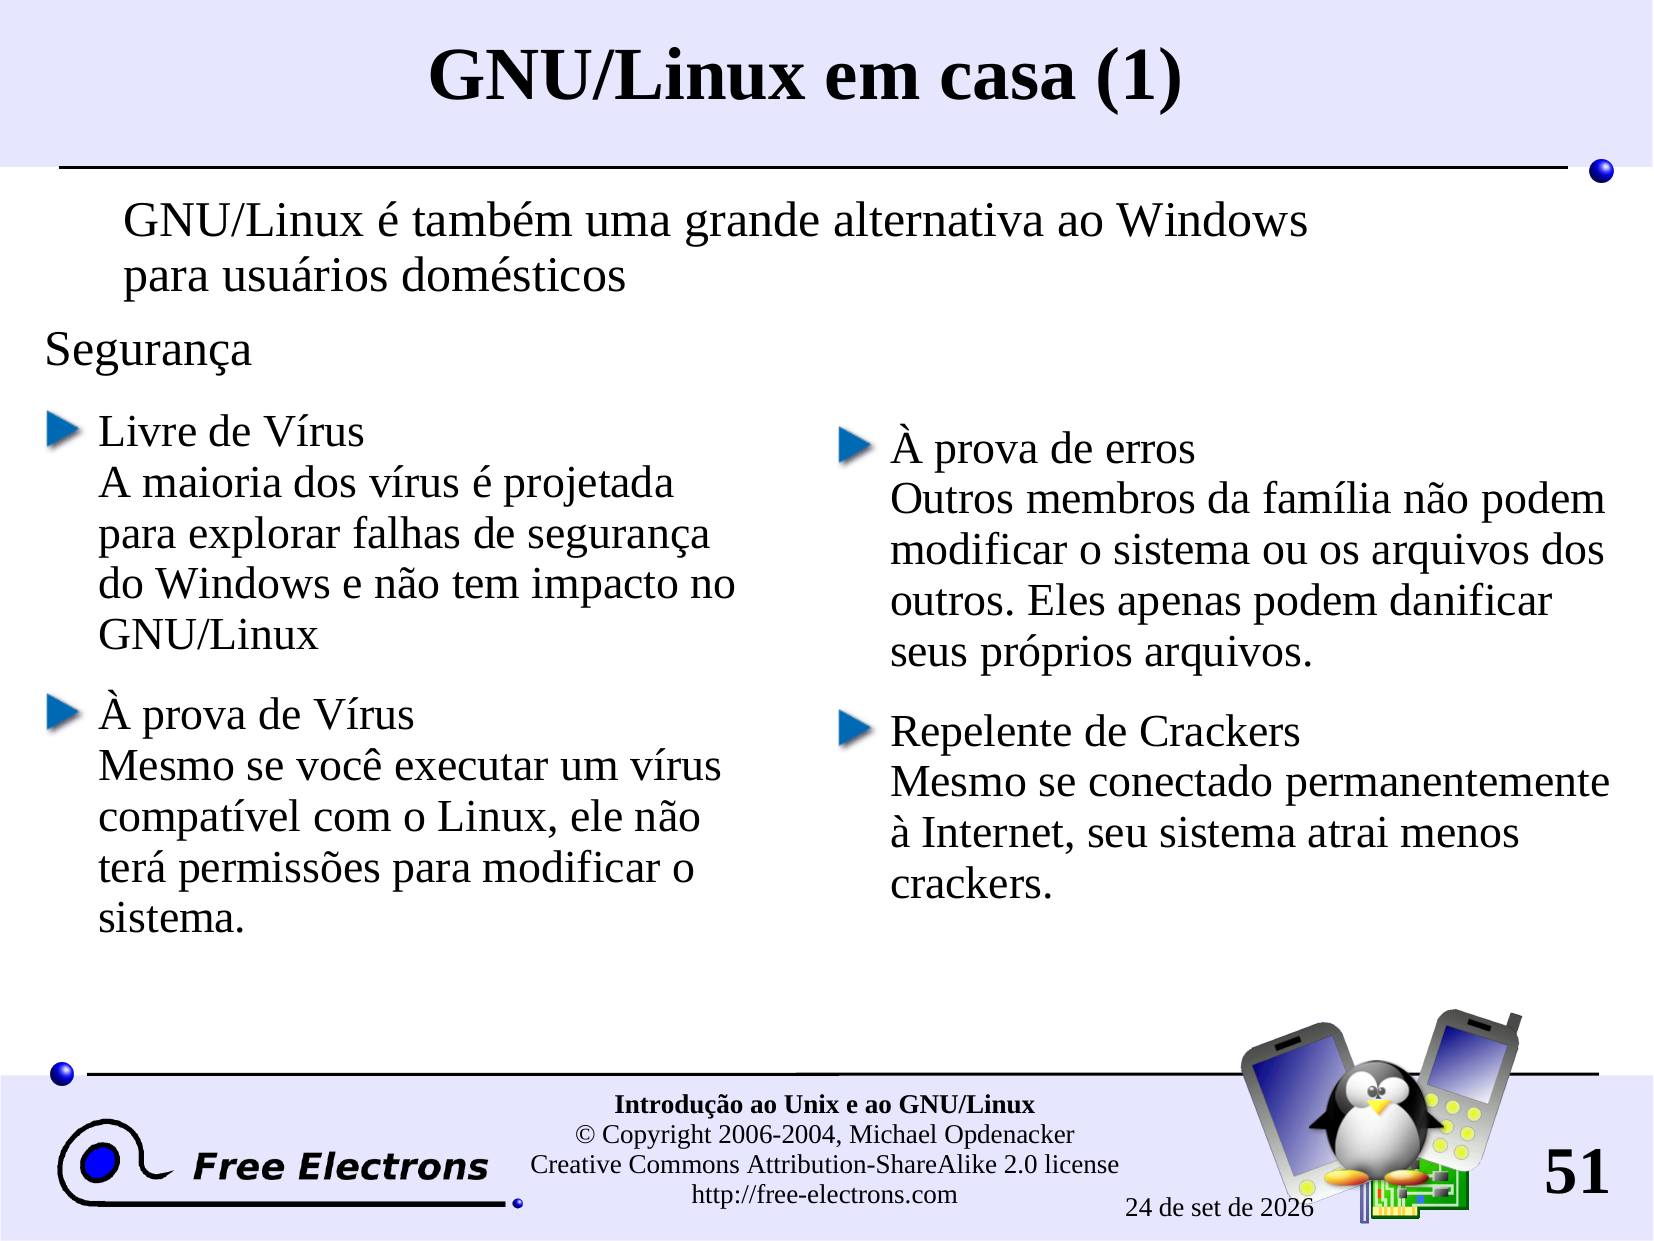

# GNU/Linux em casa (1)
GNU/Linux é também uma grande alternativa ao Windows
para usuários domésticos
Segurança
Livre de Vírus
A maioria dos vírus é projetada para explorar falhas de segurança do Windows e não tem impacto no GNU/Linux
À prova de Vírus
Mesmo se você executar um vírus compatível com o Linux, ele não terá permissões para modificar o sistema.
À prova de erros
Outros membros da família não podem modificar o sistema ou os arquivos dos outros. Eles apenas podem danificar seus próprios arquivos.
Repelente de Crackers
Mesmo se conectado permanentemente à Internet, seu sistema atrai menos crackers.